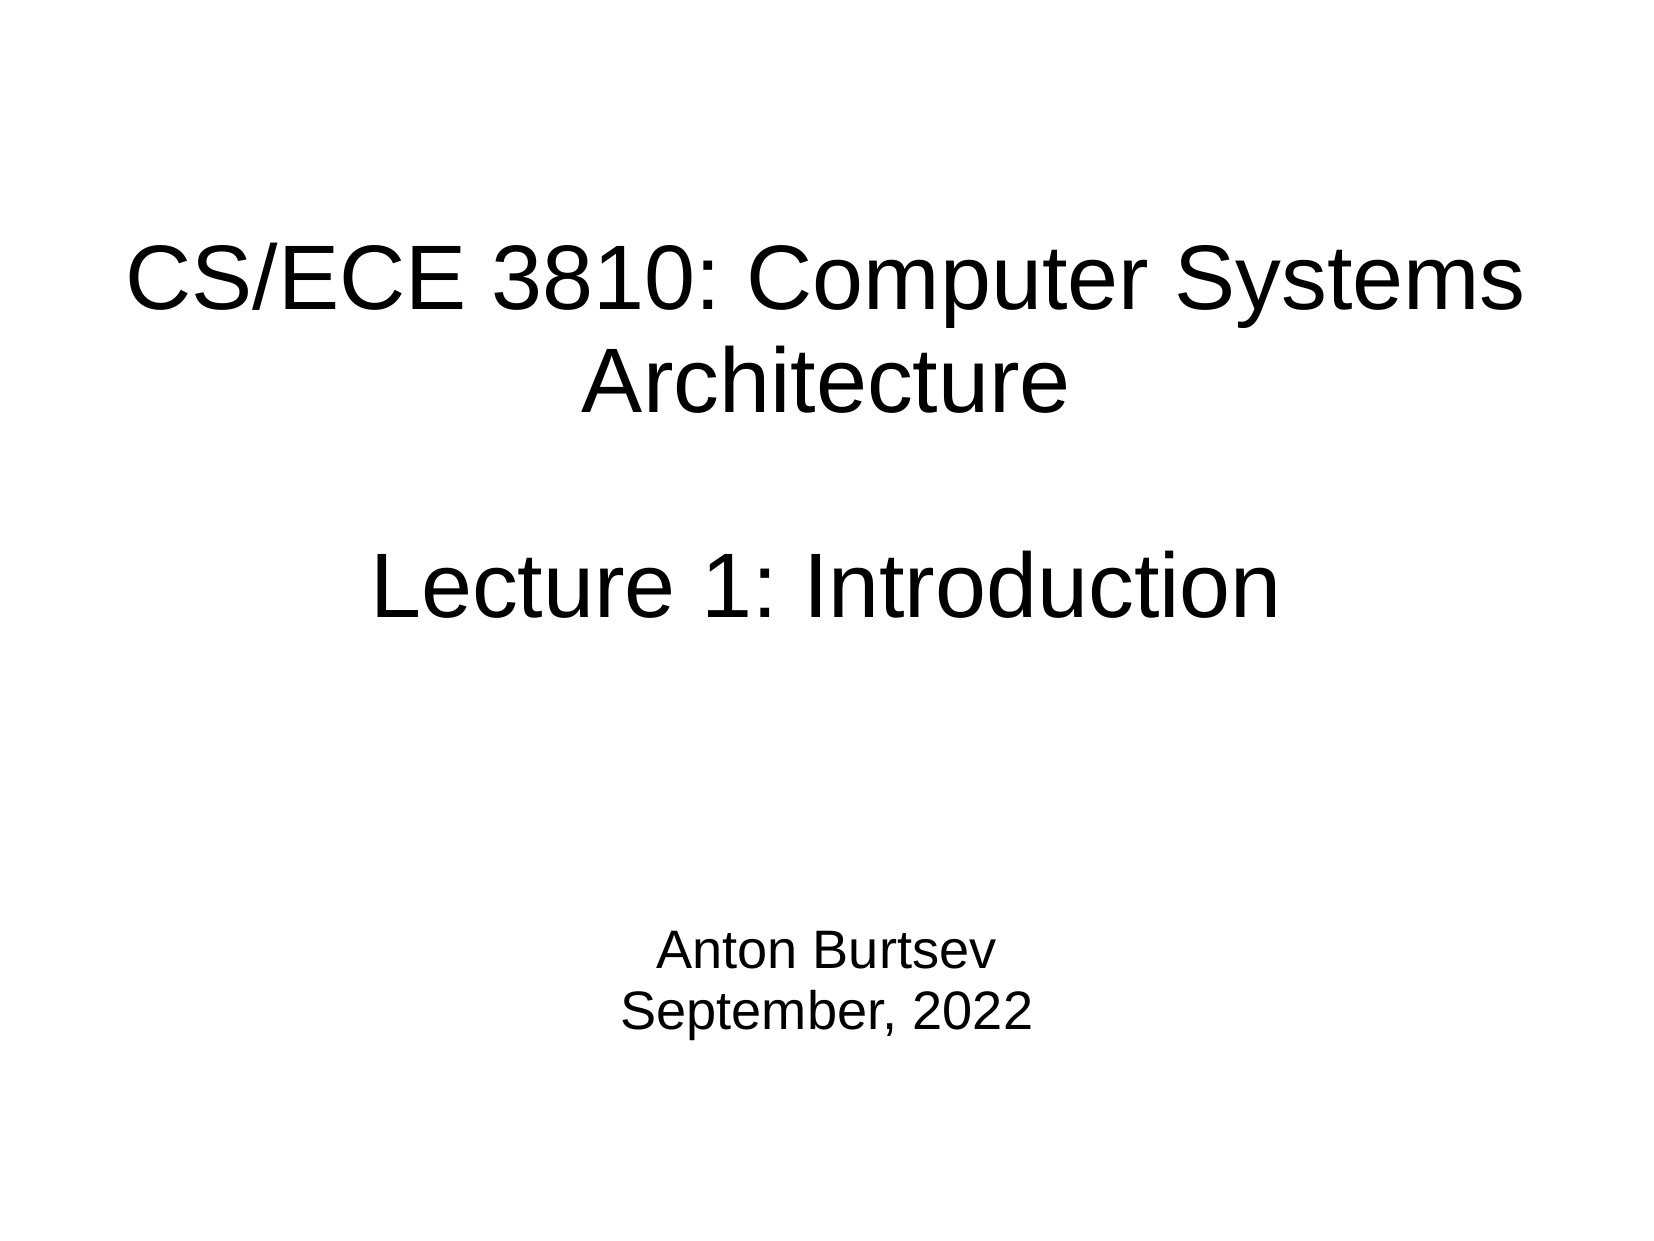

# CS/ECE 3810: Computer Systems Architecture Lecture 1: Introduction
Anton Burtsev
September, 2022